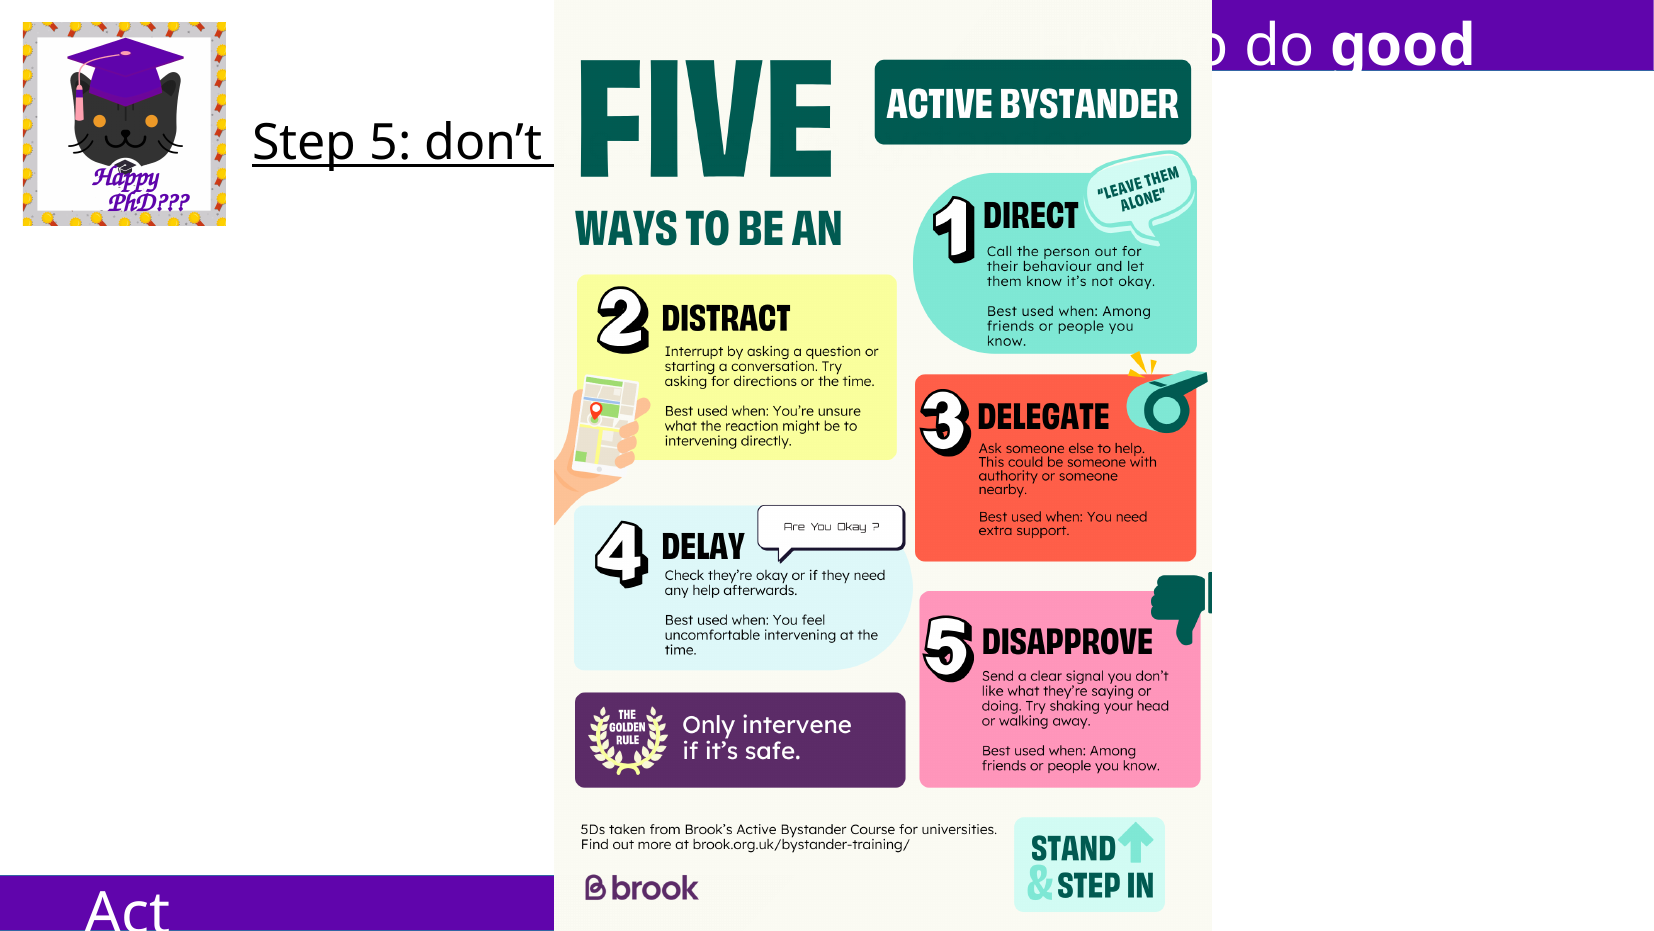

Step 5: don’t be a passive bystander
Act